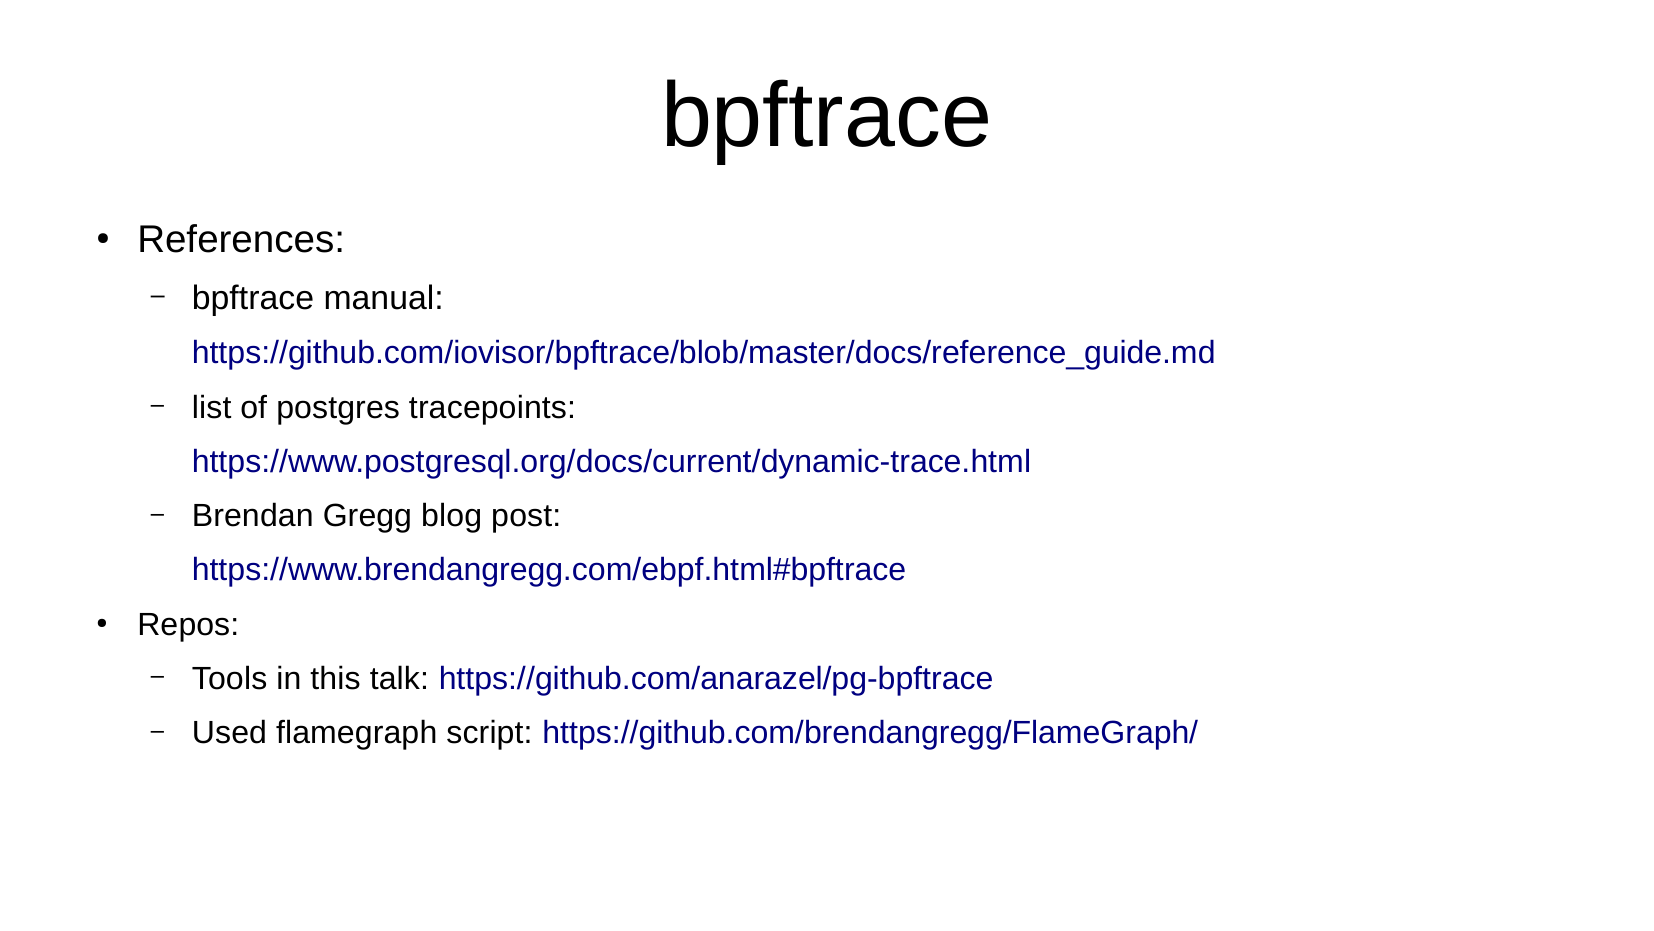

# bpftrace
References:
bpftrace manual:
https://github.com/iovisor/bpftrace/blob/master/docs/reference_guide.md
list of postgres tracepoints:
https://www.postgresql.org/docs/current/dynamic-trace.html
Brendan Gregg blog post:
https://www.brendangregg.com/ebpf.html#bpftrace
Repos:
Tools in this talk: https://github.com/anarazel/pg-bpftrace
Used flamegraph script: https://github.com/brendangregg/FlameGraph/